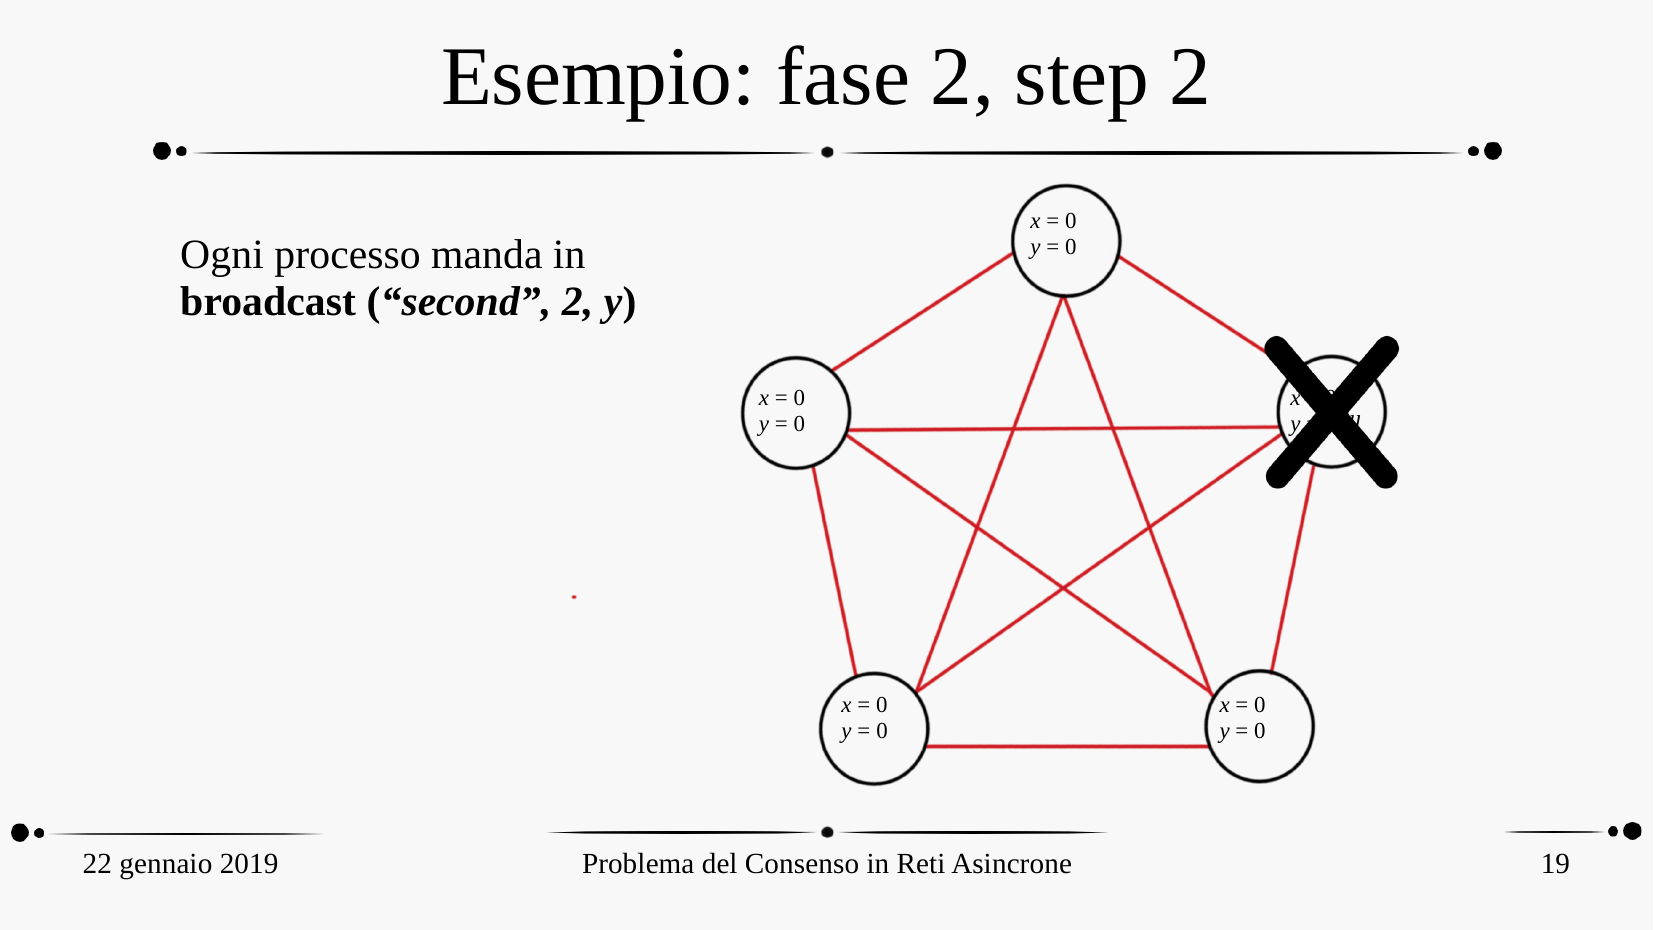

# Esempio: fase 2, step 2
x = 0
y = 0
Ogni processo manda in broadcast (“second”, 2, y)
x = 0
y = 0
x = 0
y = null
x = 0
y = 0
x = 0
y = 0
22 gennaio 2019
Problema del Consenso in Reti Asincrone
19